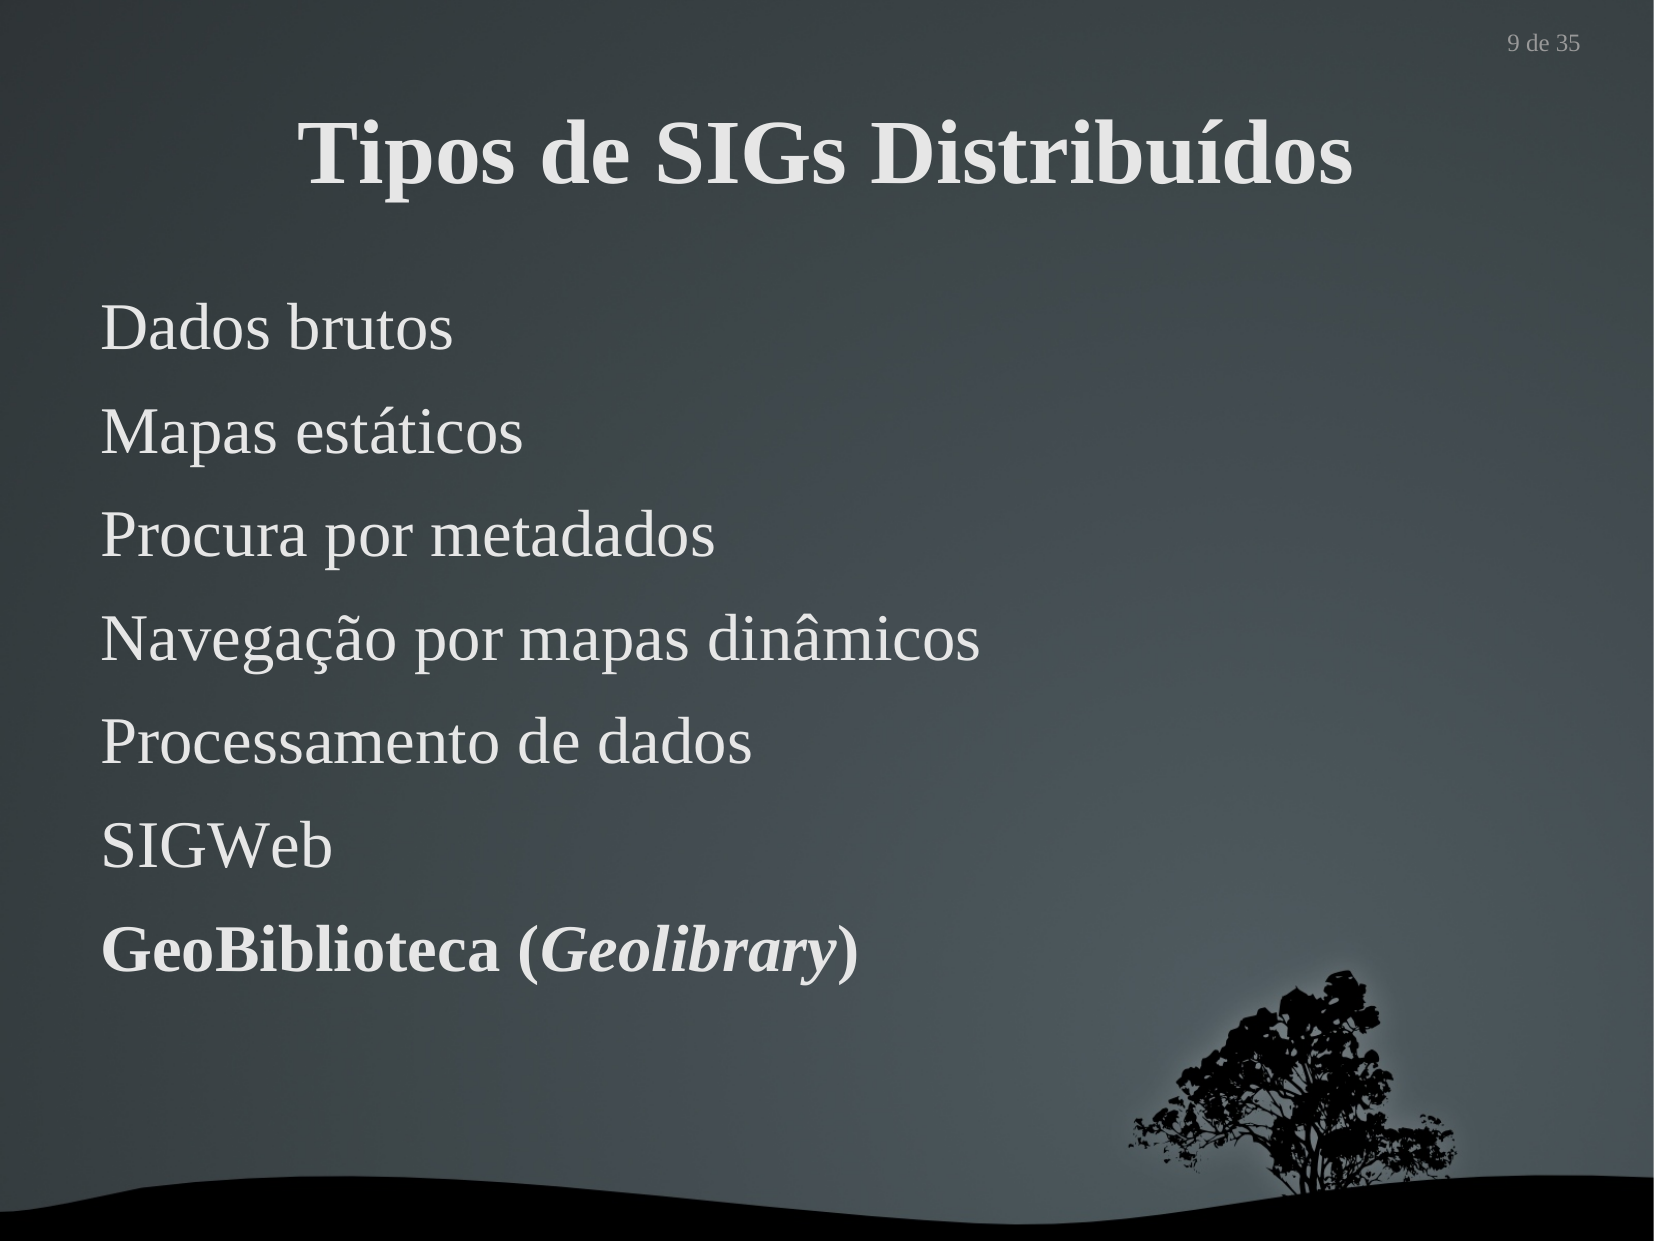

# Tipos de SIGs Distribuídos
Dados brutos
Mapas estáticos
Procura por metadados
Navegação por mapas dinâmicos
Processamento de dados
SIGWeb
GeoBiblioteca (Geolibrary)